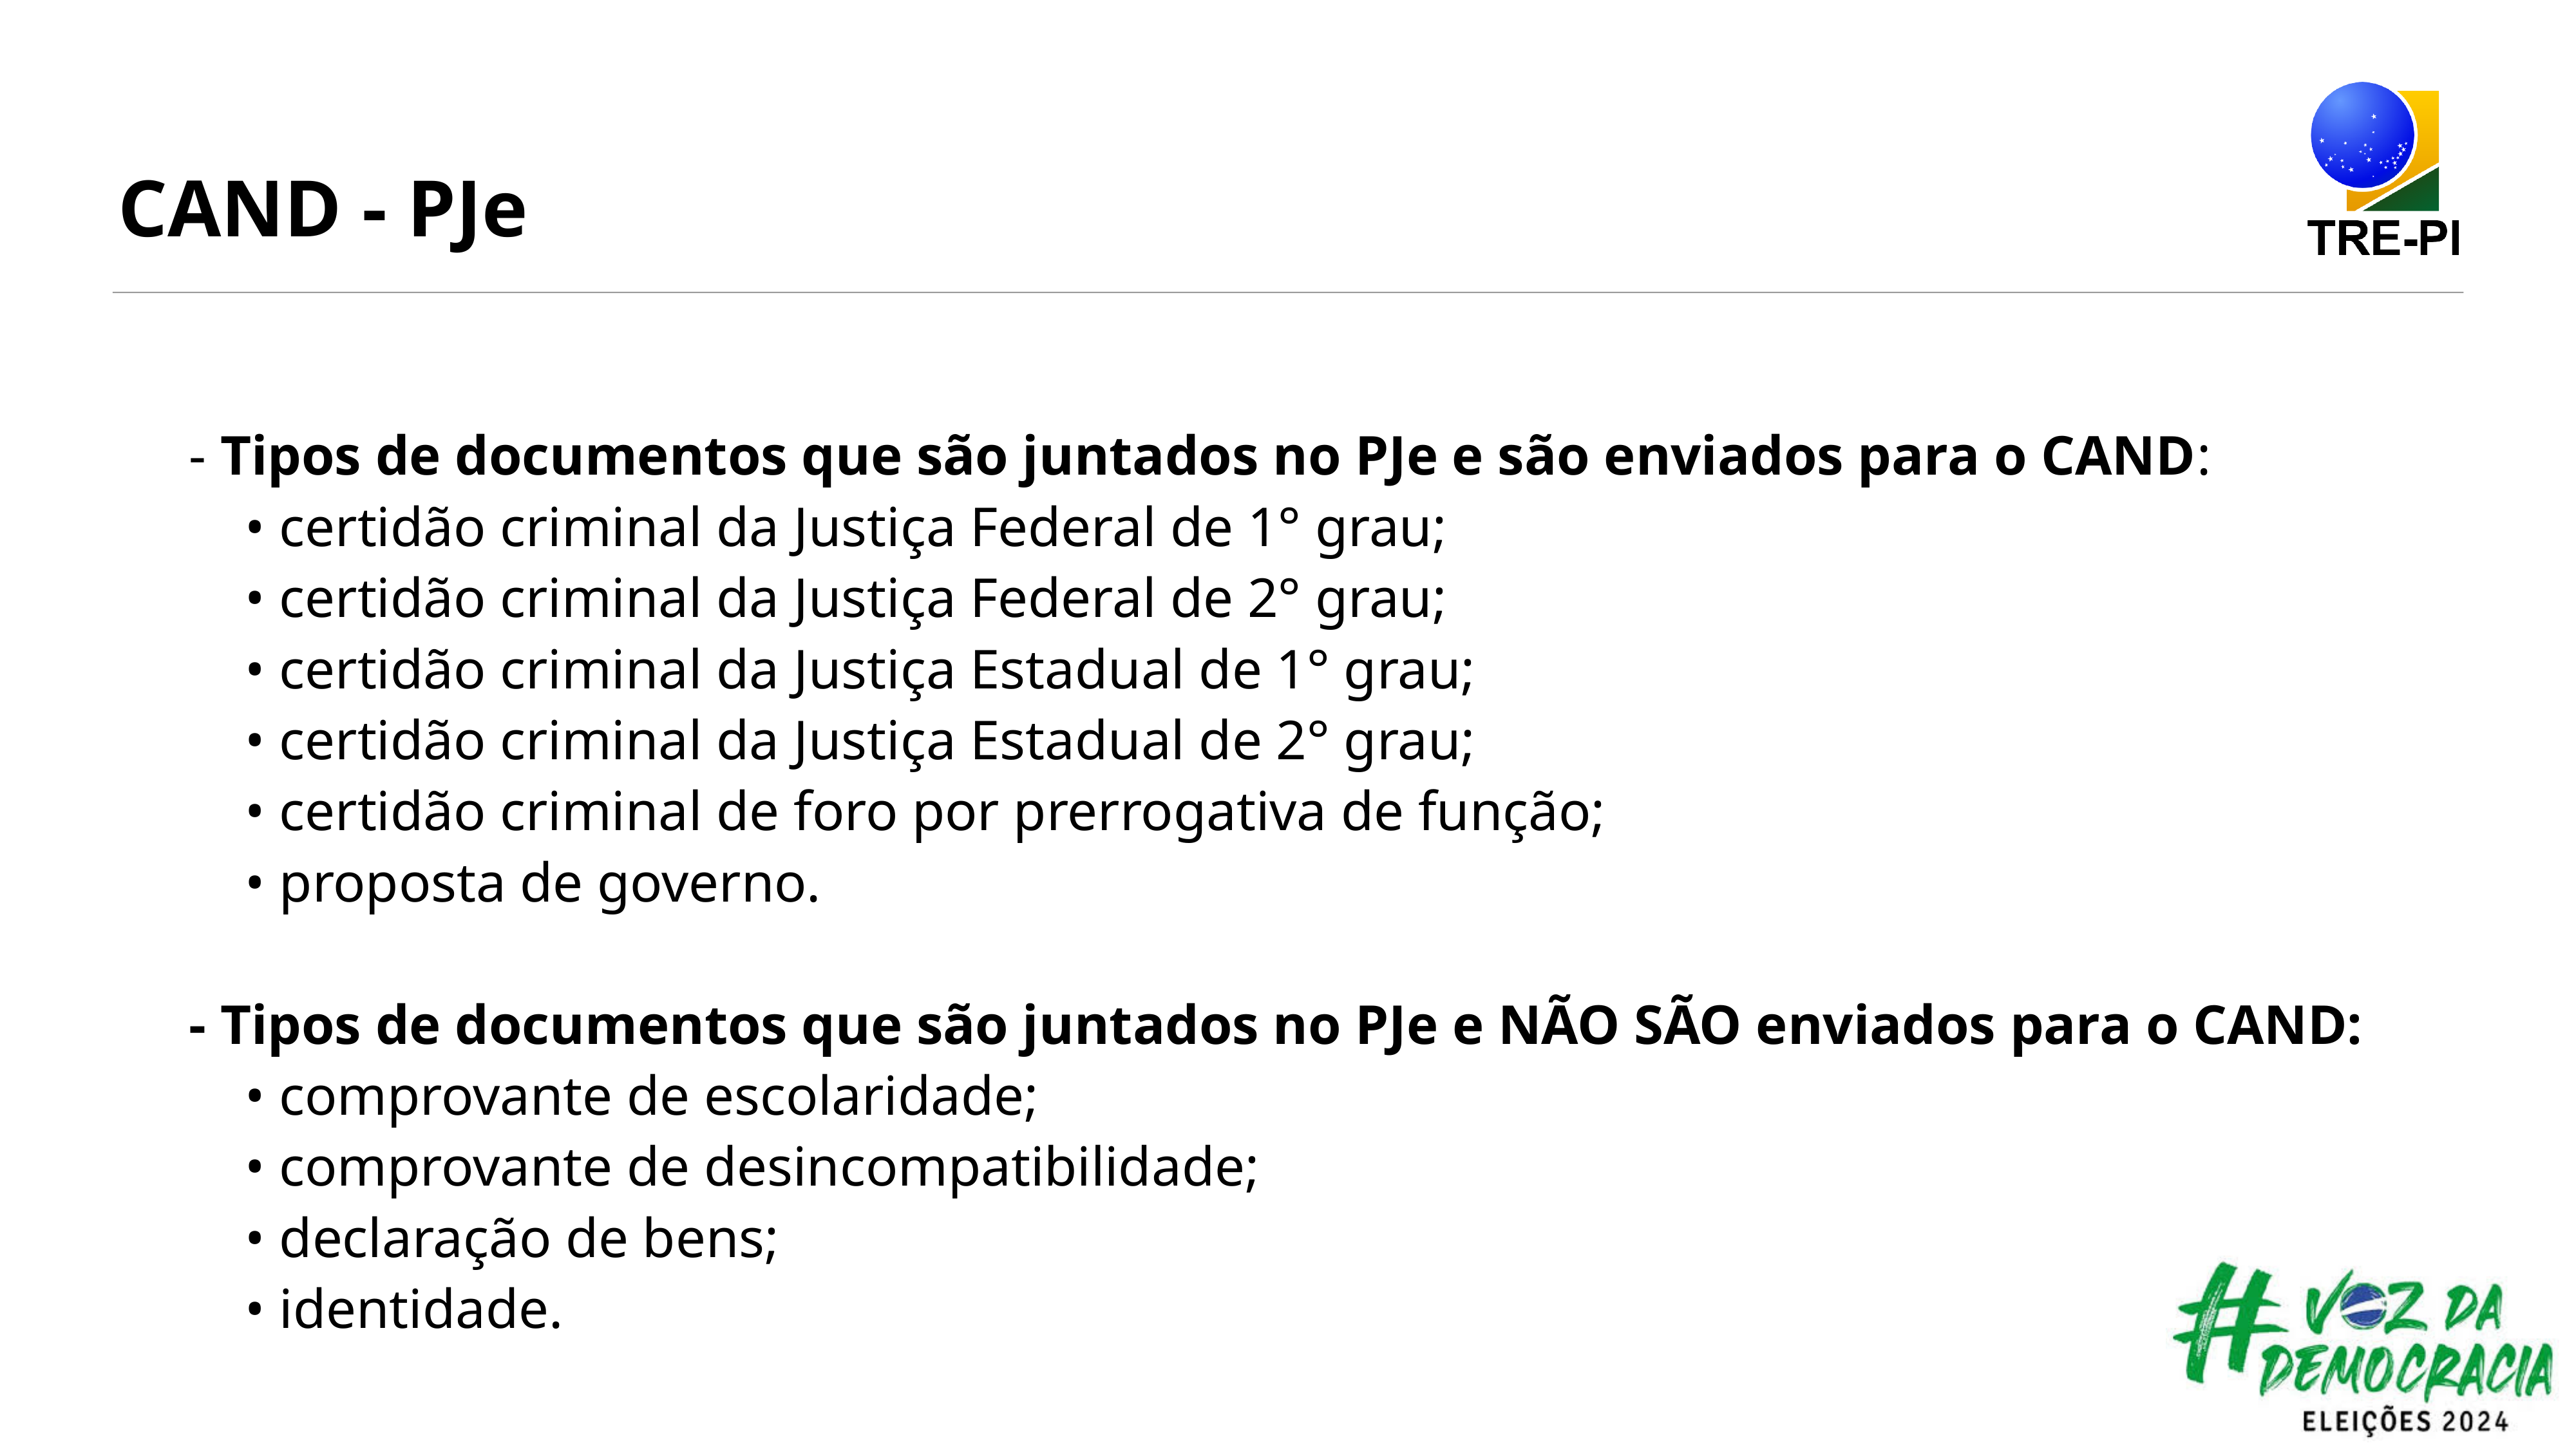

# CAND - PJe
- Tipos de documentos que são juntados no PJe e são enviados para o CAND:
 • certidão criminal da Justiça Federal de 1° grau;
 • certidão criminal da Justiça Federal de 2° grau;
 • certidão criminal da Justiça Estadual de 1° grau;
 • certidão criminal da Justiça Estadual de 2° grau;
 • certidão criminal de foro por prerrogativa de função;
 • proposta de governo.
- Tipos de documentos que são juntados no PJe e NÃO SÃO enviados para o CAND:
 • comprovante de escolaridade;
 • comprovante de desincompatibilidade;
 • declaração de bens;
 • identidade.